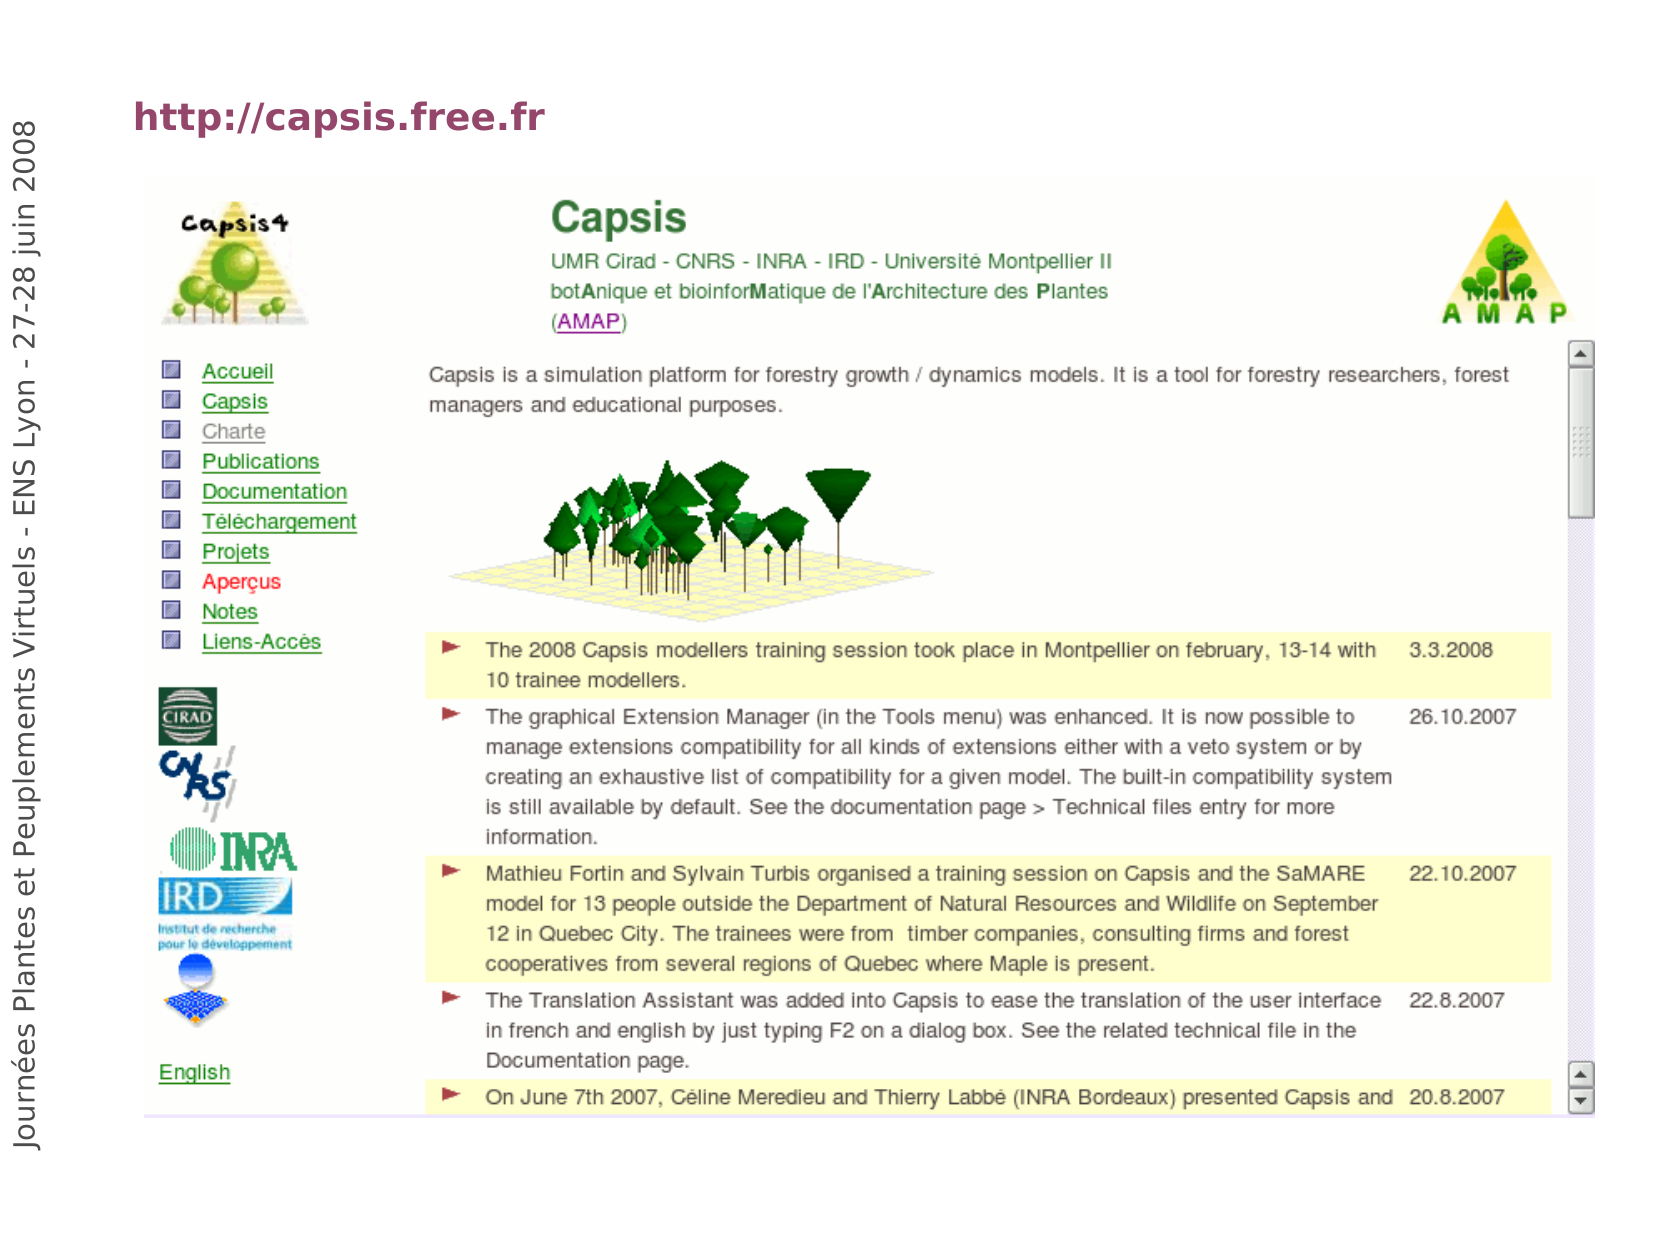

http://capsis.free.fr
Journées Plantes et Peuplements Virtuels - ENS Lyon - 27-28 juin 2008